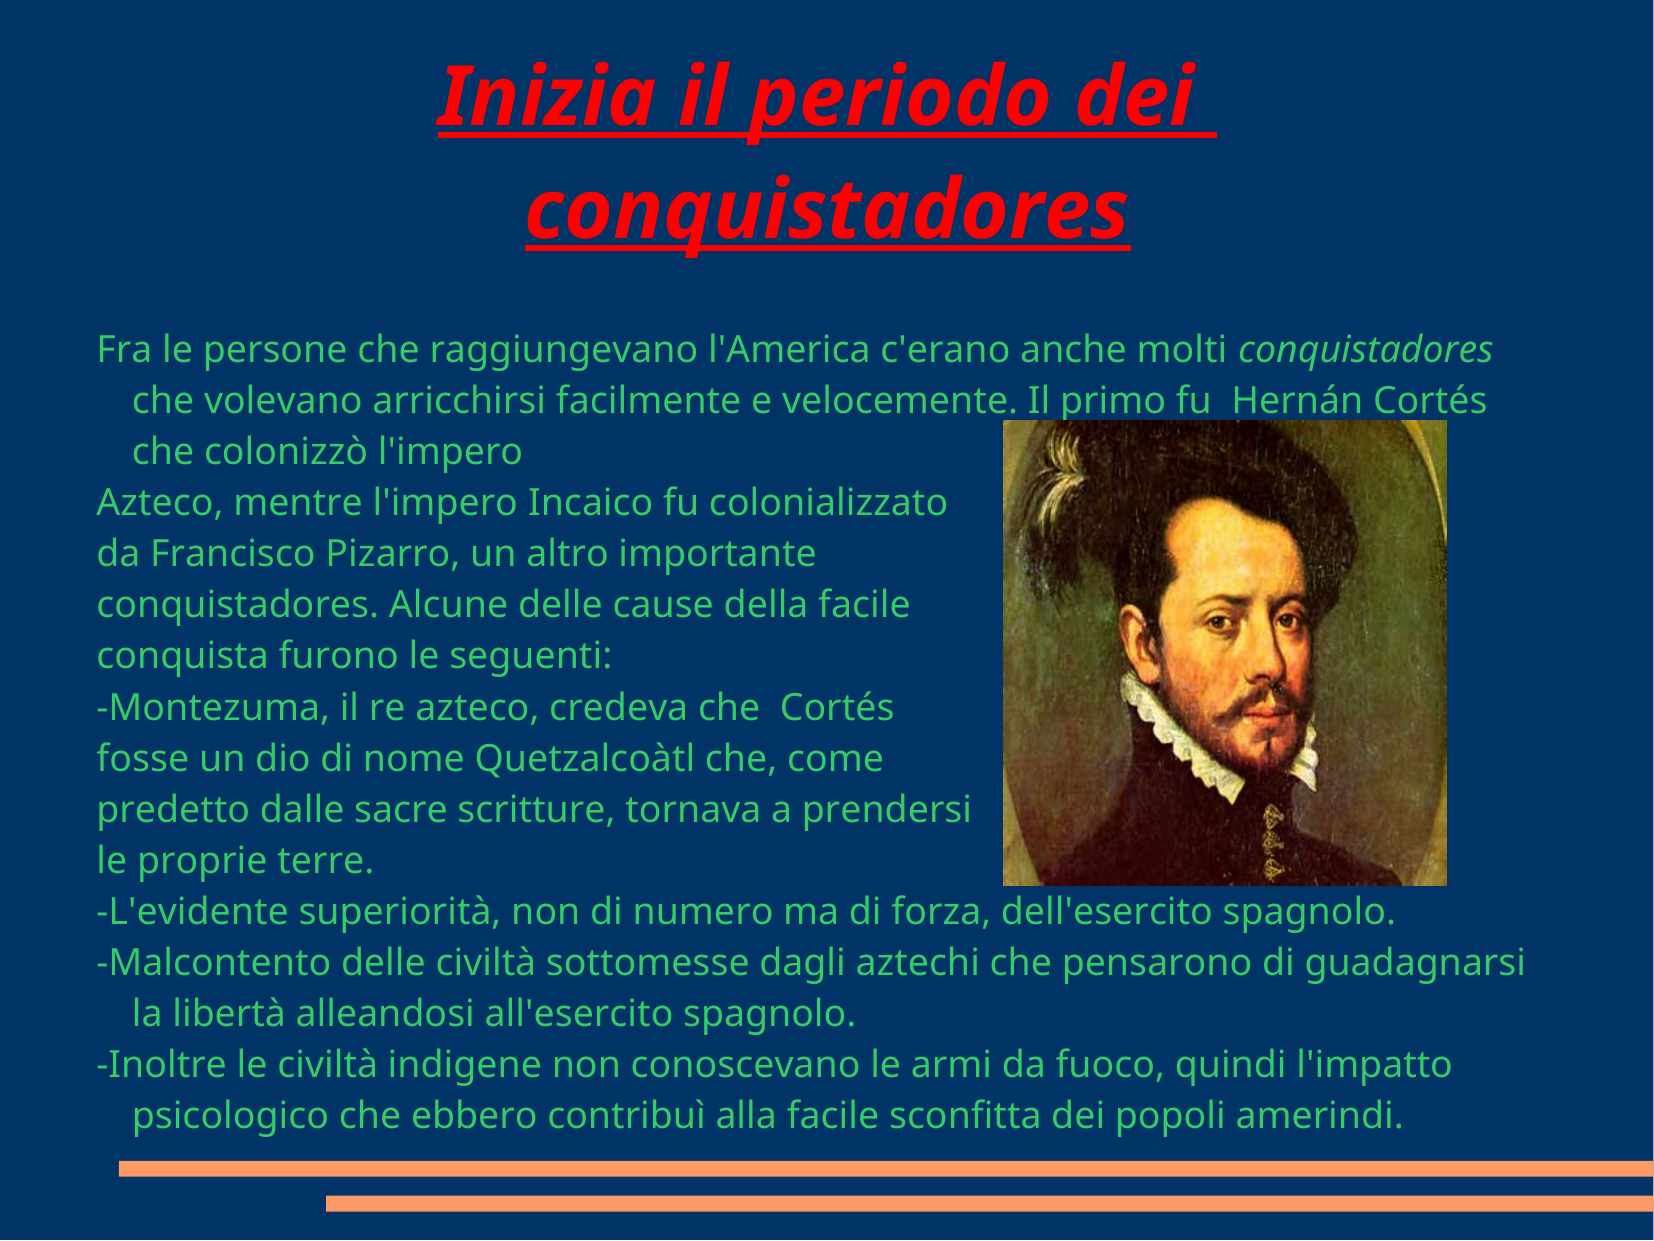

# Inizia il periodo dei conquistadores
Fra le persone che raggiungevano l'America c'erano anche molti conquistadores che volevano arricchirsi facilmente e velocemente. Il primo fu Hernán Cortés che colonizzò l'impero
Azteco, mentre l'impero Incaico fu colonializzato
da Francisco Pizarro, un altro importante
conquistadores. Alcune delle cause della facile
conquista furono le seguenti:
-Montezuma, il re azteco, credeva che Cortés
fosse un dio di nome Quetzalcoàtl che, come
predetto dalle sacre scritture, tornava a prendersi
le proprie terre.
-L'evidente superiorità, non di numero ma di forza, dell'esercito spagnolo.
-Malcontento delle civiltà sottomesse dagli aztechi che pensarono di guadagnarsi la libertà alleandosi all'esercito spagnolo.
-Inoltre le civiltà indigene non conoscevano le armi da fuoco, quindi l'impatto psicologico che ebbero contribuì alla facile sconfitta dei popoli amerindi.